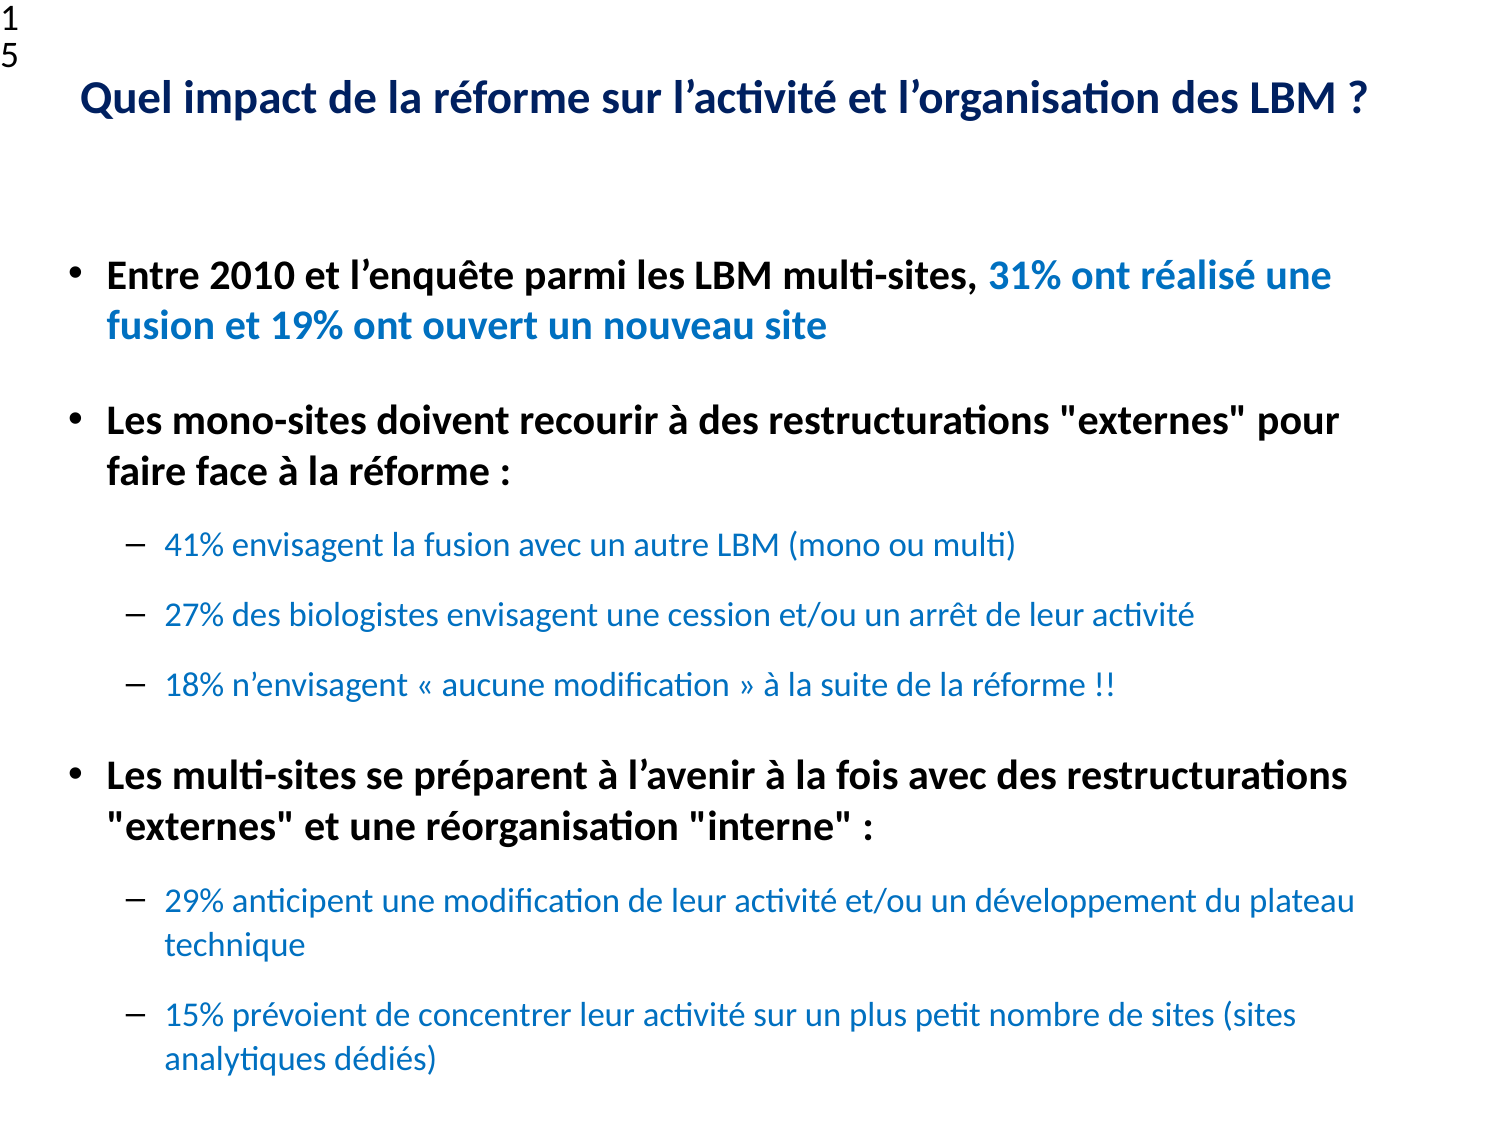

# Quel impact de la réforme sur l’activité et l’organisation des LBM ?
Entre 2010 et l’enquête parmi les LBM multi-sites, 31% ont réalisé une fusion et 19% ont ouvert un nouveau site
Les mono-sites doivent recourir à des restructurations "externes" pour faire face à la réforme :
41% envisagent la fusion avec un autre LBM (mono ou multi)
27% des biologistes envisagent une cession et/ou un arrêt de leur activité
18% n’envisagent « aucune modification » à la suite de la réforme !!
Les multi-sites se préparent à l’avenir à la fois avec des restructurations "externes" et une réorganisation "interne" :
29% anticipent une modification de leur activité et/ou un développement du plateau technique
15% prévoient de concentrer leur activité sur un plus petit nombre de sites (sites analytiques dédiés)